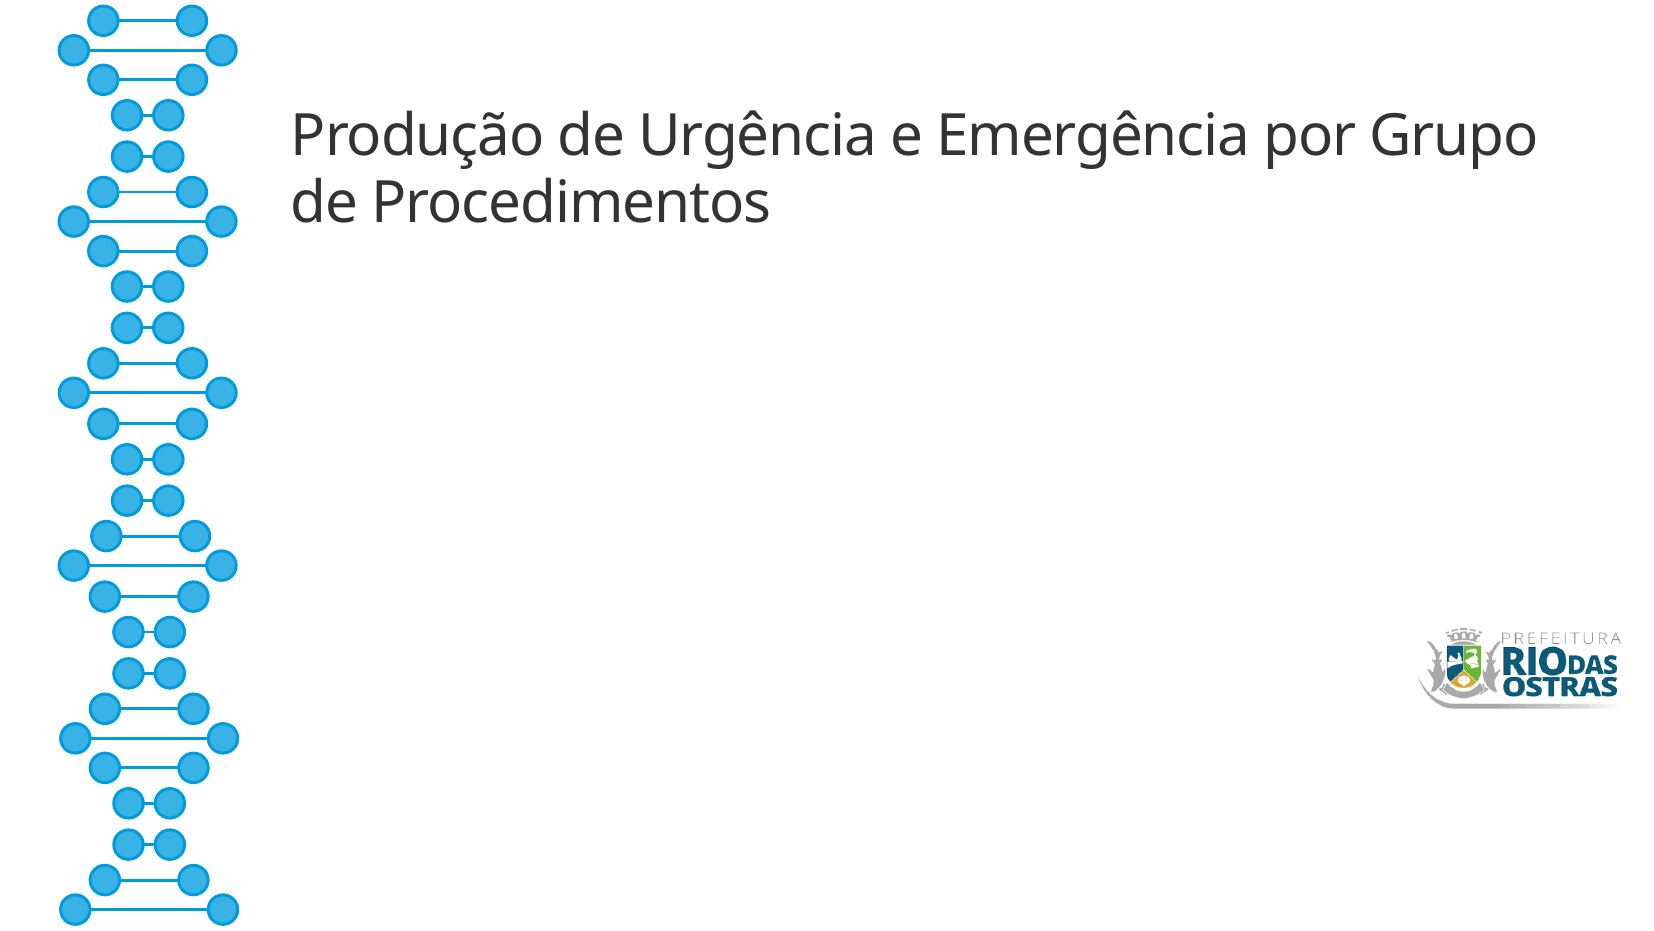

# Produção de Urgência e Emergência por Grupo de Procedimentos